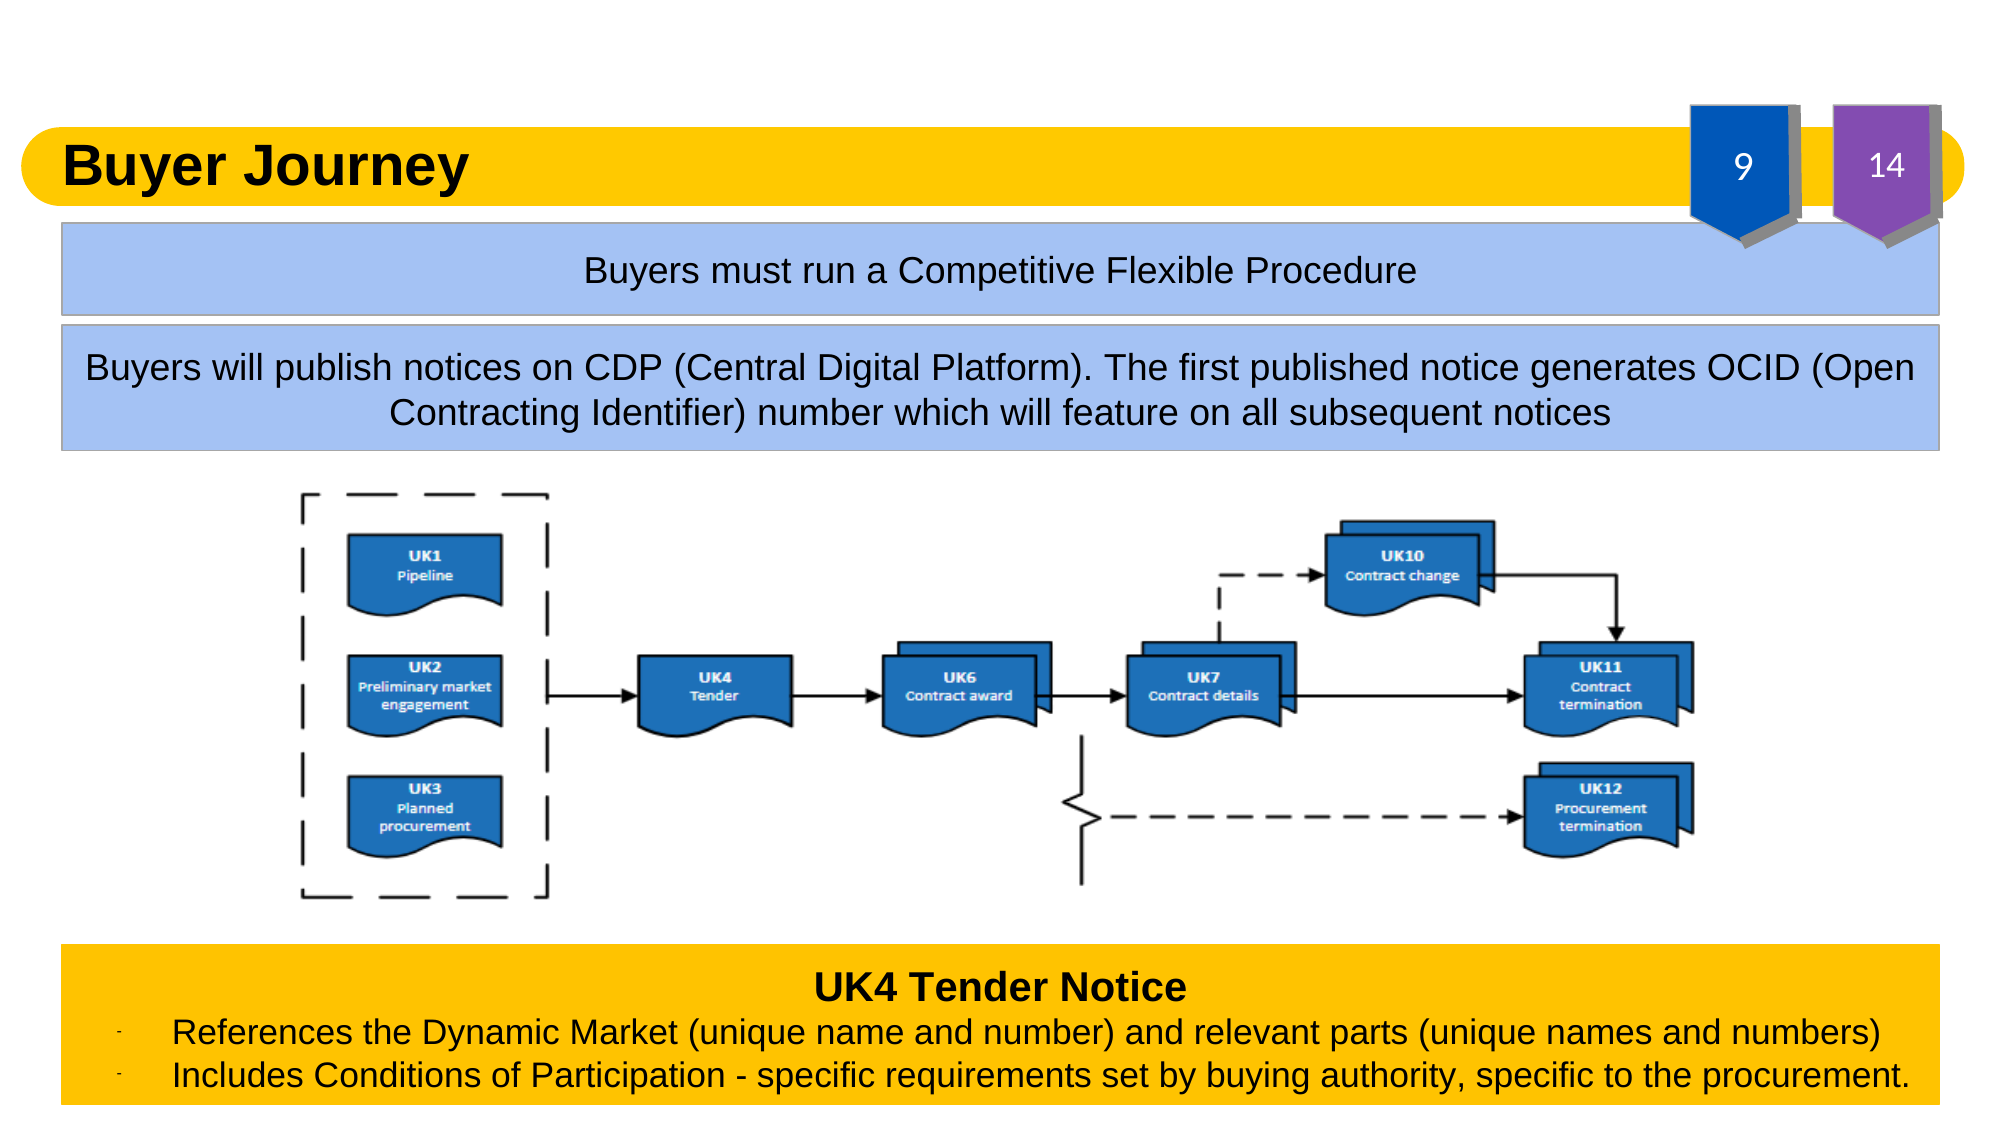

9
14
# Buyer Journey
Buyers must run a Competitive Flexible Procedure
Buyers will publish notices on CDP (Central Digital Platform). The first published notice generates OCID (Open Contracting Identifier) number which will feature on all subsequent notices
UK4 Tender Notice
References the Dynamic Market (unique name and number) and relevant parts (unique names and numbers)
Includes Conditions of Participation - specific requirements set by buying authority, specific to the procurement.